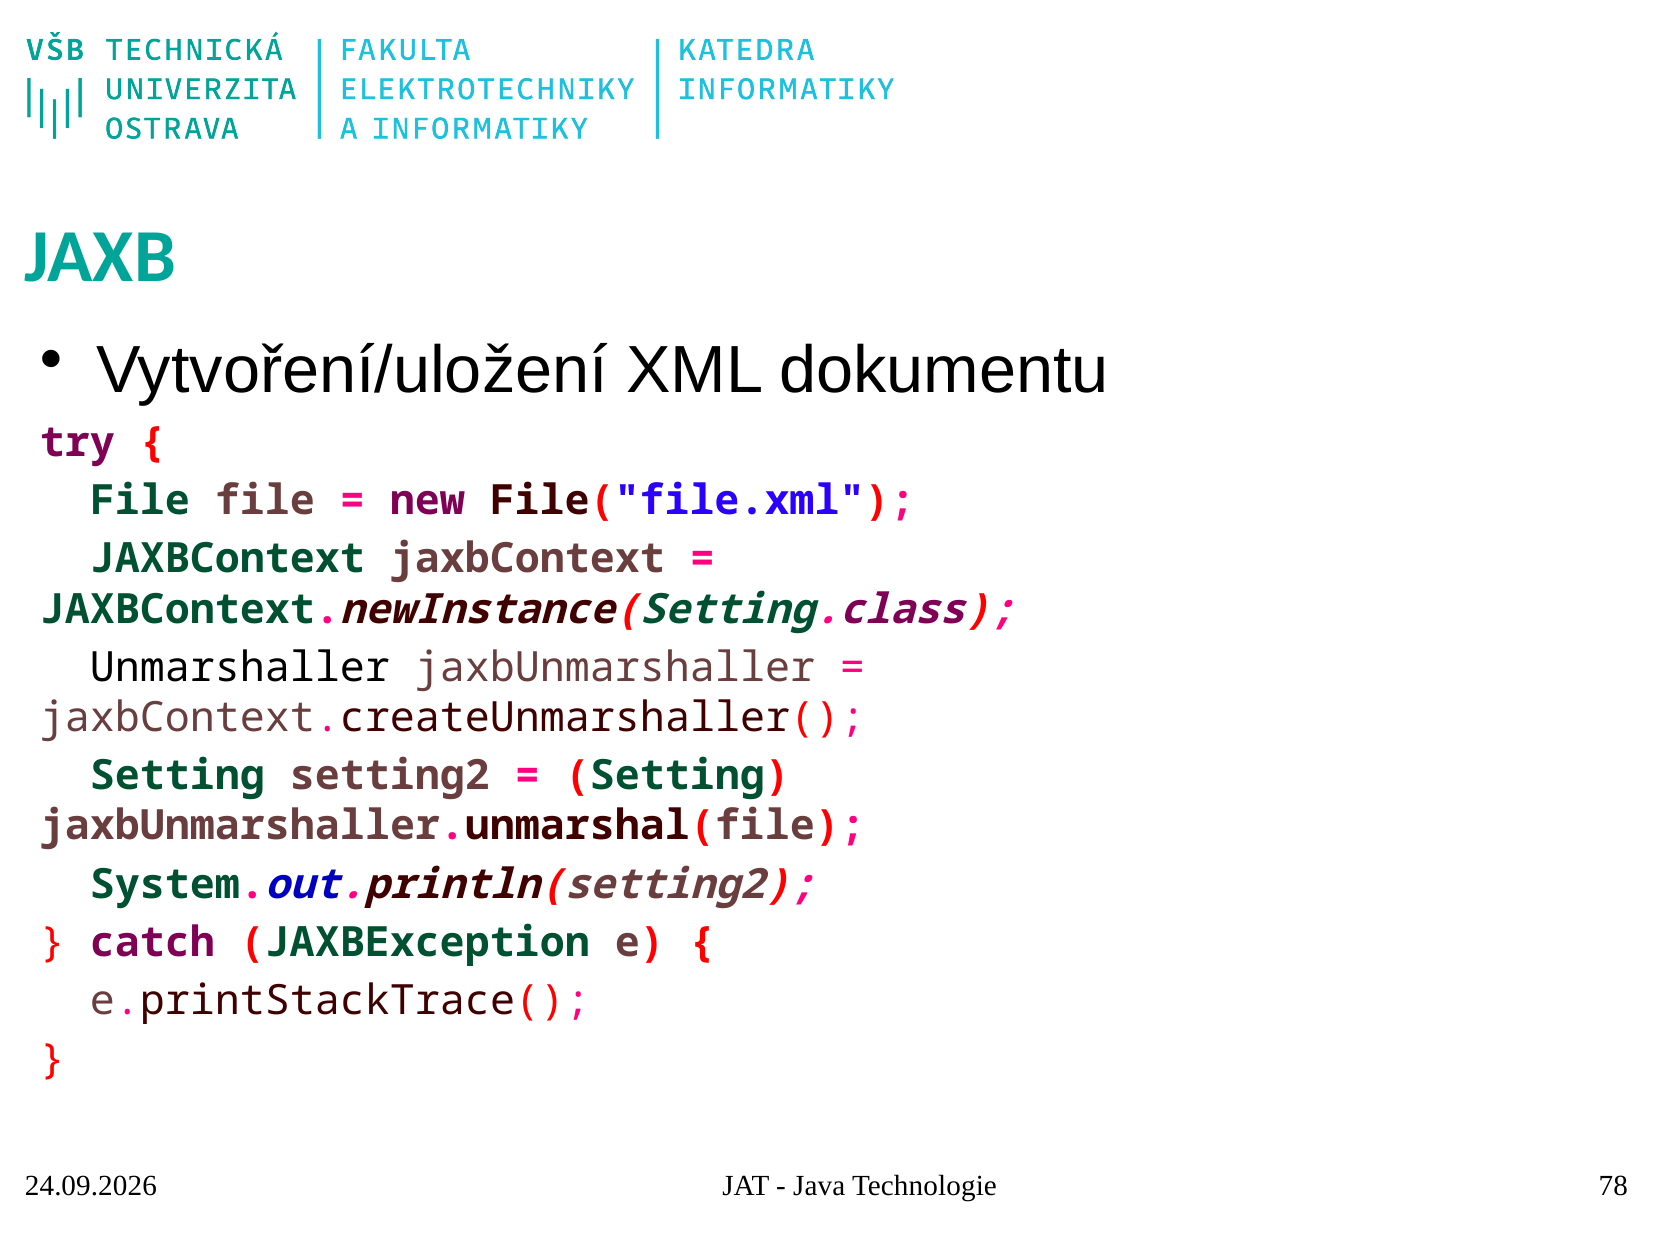

JAXB
# Vytvoření/uložení XML dokumentu
try {
 File file = new File("file.xml");
 JAXBContext jaxbContext = 		JAXBContext.newInstance(Setting.class);
 Unmarshaller jaxbUnmarshaller = 	jaxbContext.createUnmarshaller();
 Setting setting2 = (Setting) 	jaxbUnmarshaller.unmarshal(file);
 System.out.println(setting2);
} catch (JAXBException e) {
 e.printStackTrace();
}
JAT - Java Technologie
78